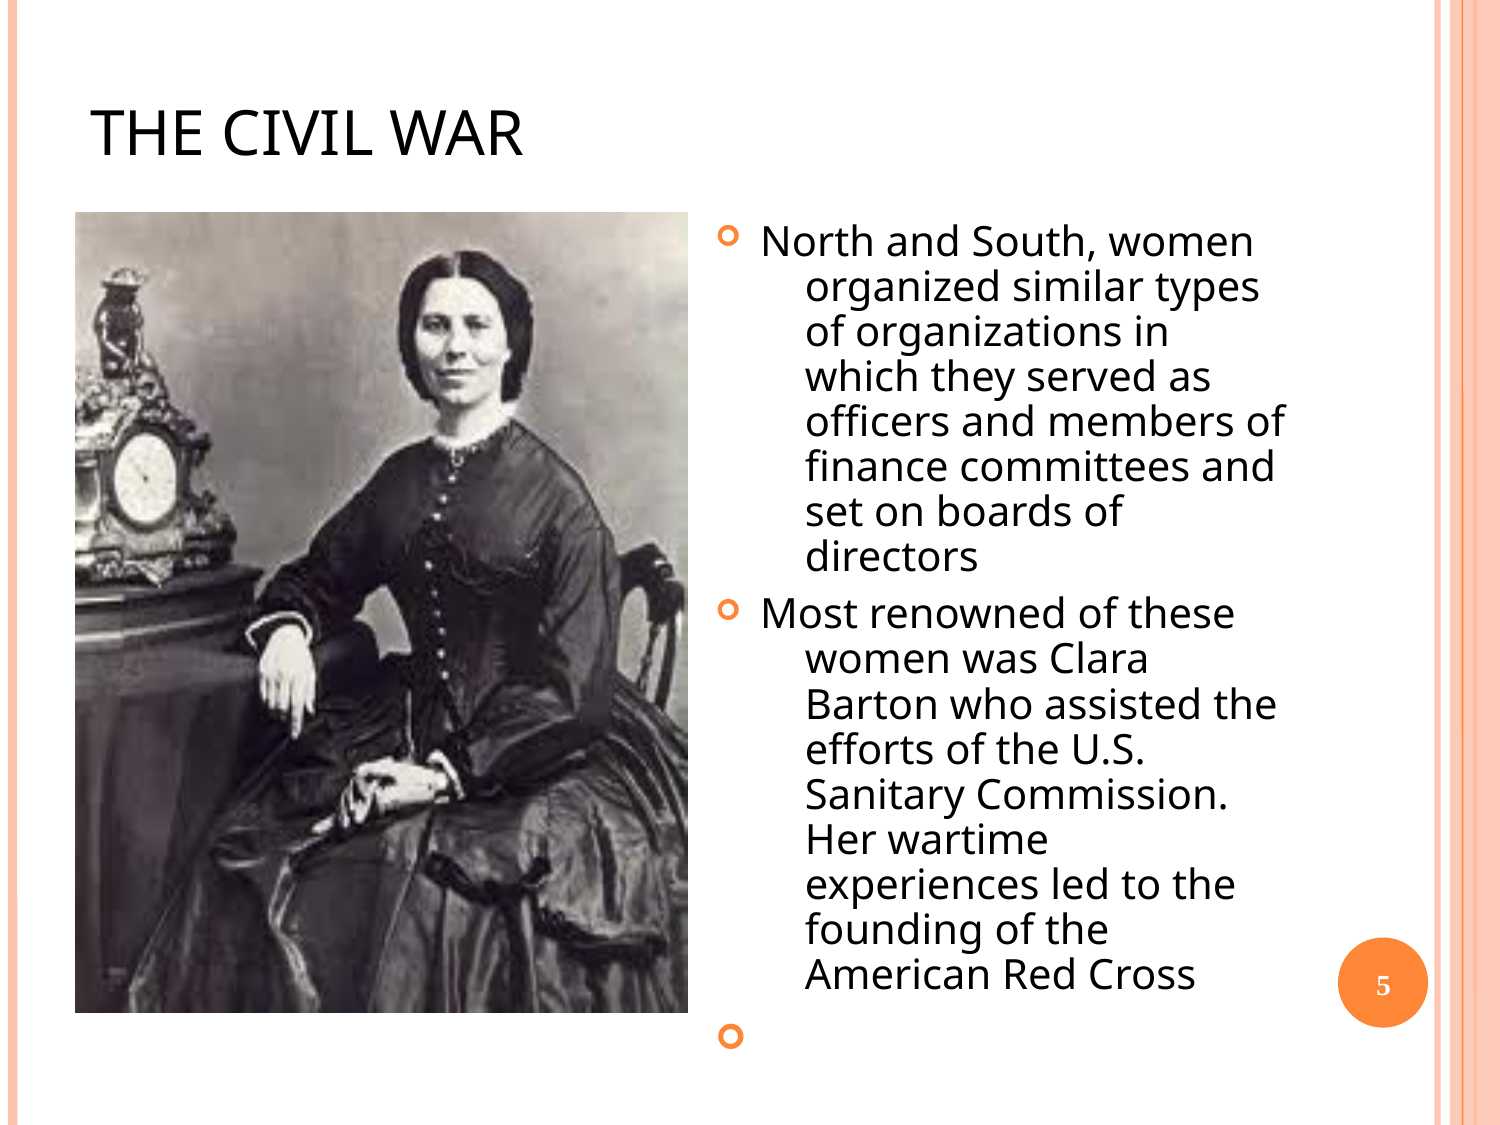

# The Civil War
North and South, women organized similar types of organizations in which they served as officers and members of finance committees and set on boards of directors
Most renowned of these women was Clara Barton who assisted the efforts of the U.S. Sanitary Commission. Her wartime experiences led to the founding of the American Red Cross